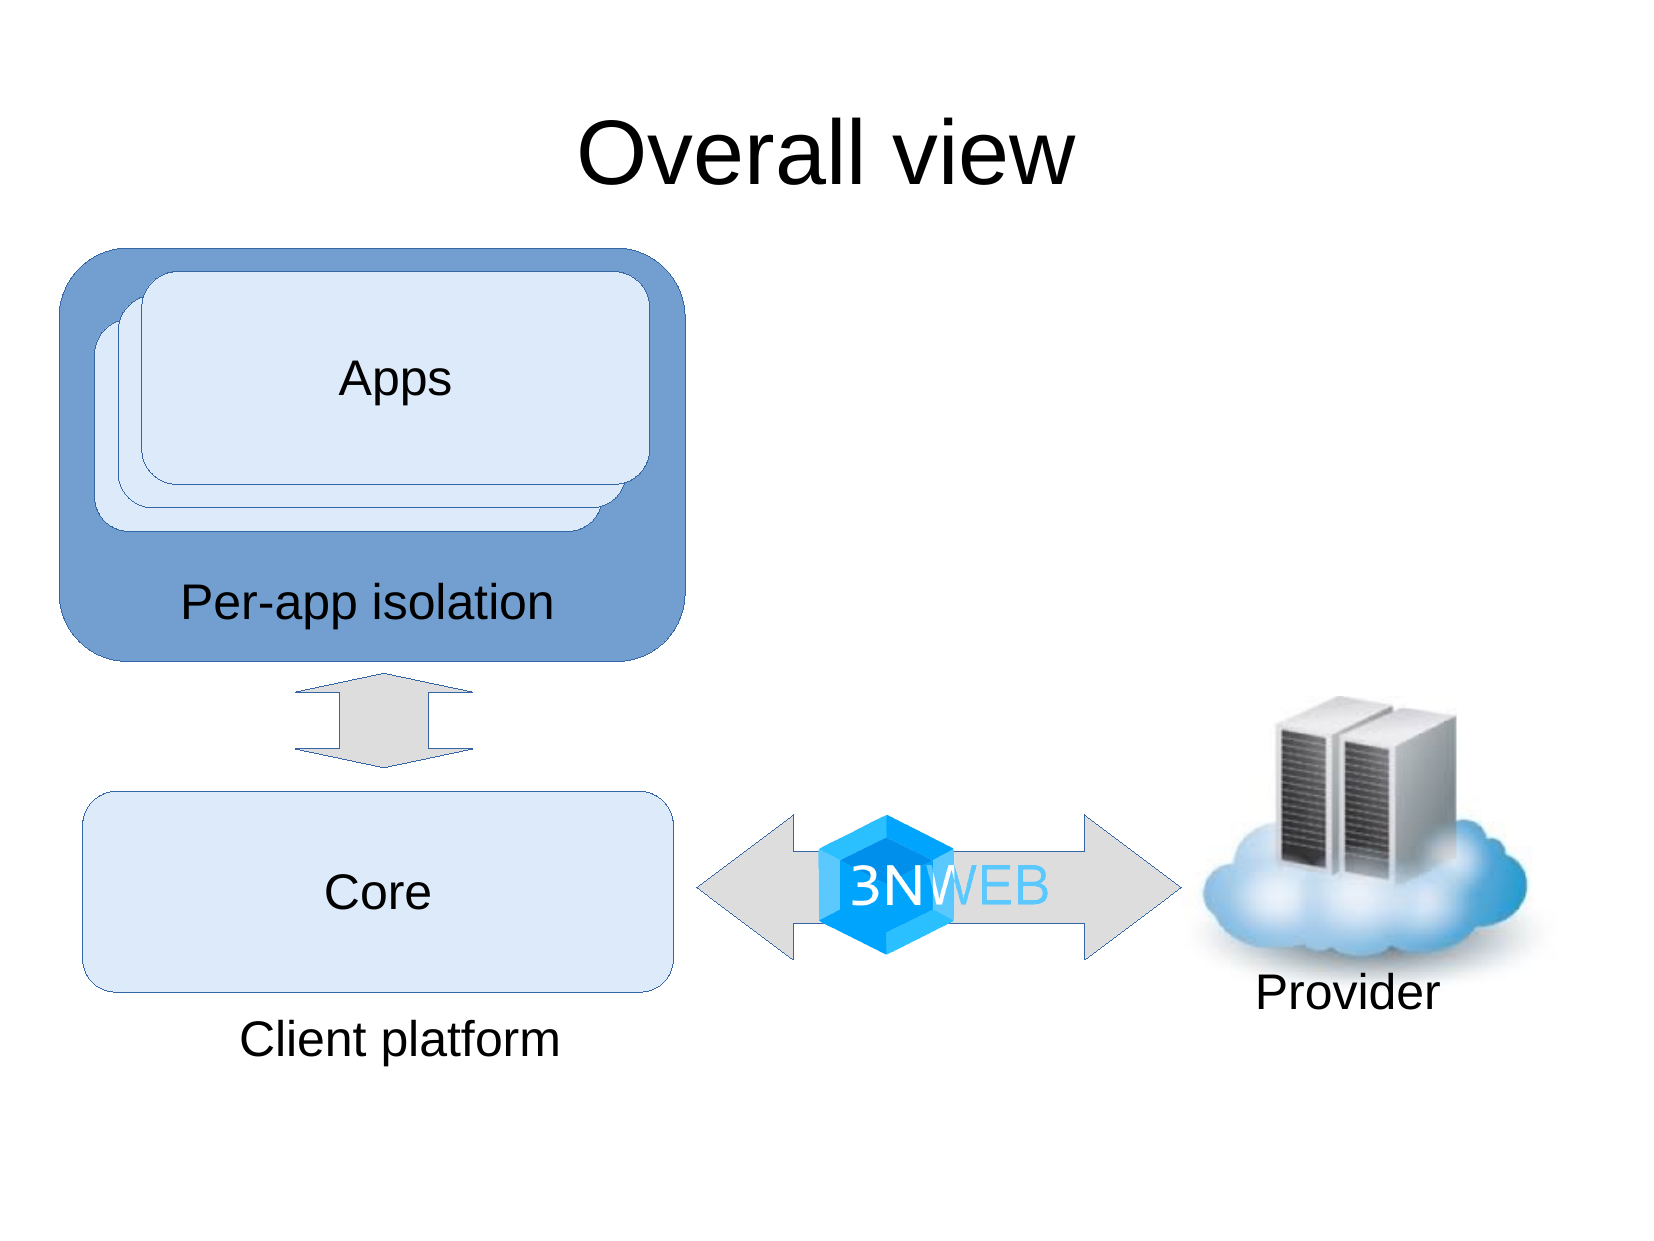

# Overall view
Apps
Apps
Apps
Per-app isolation
Core
Provider
Client platform